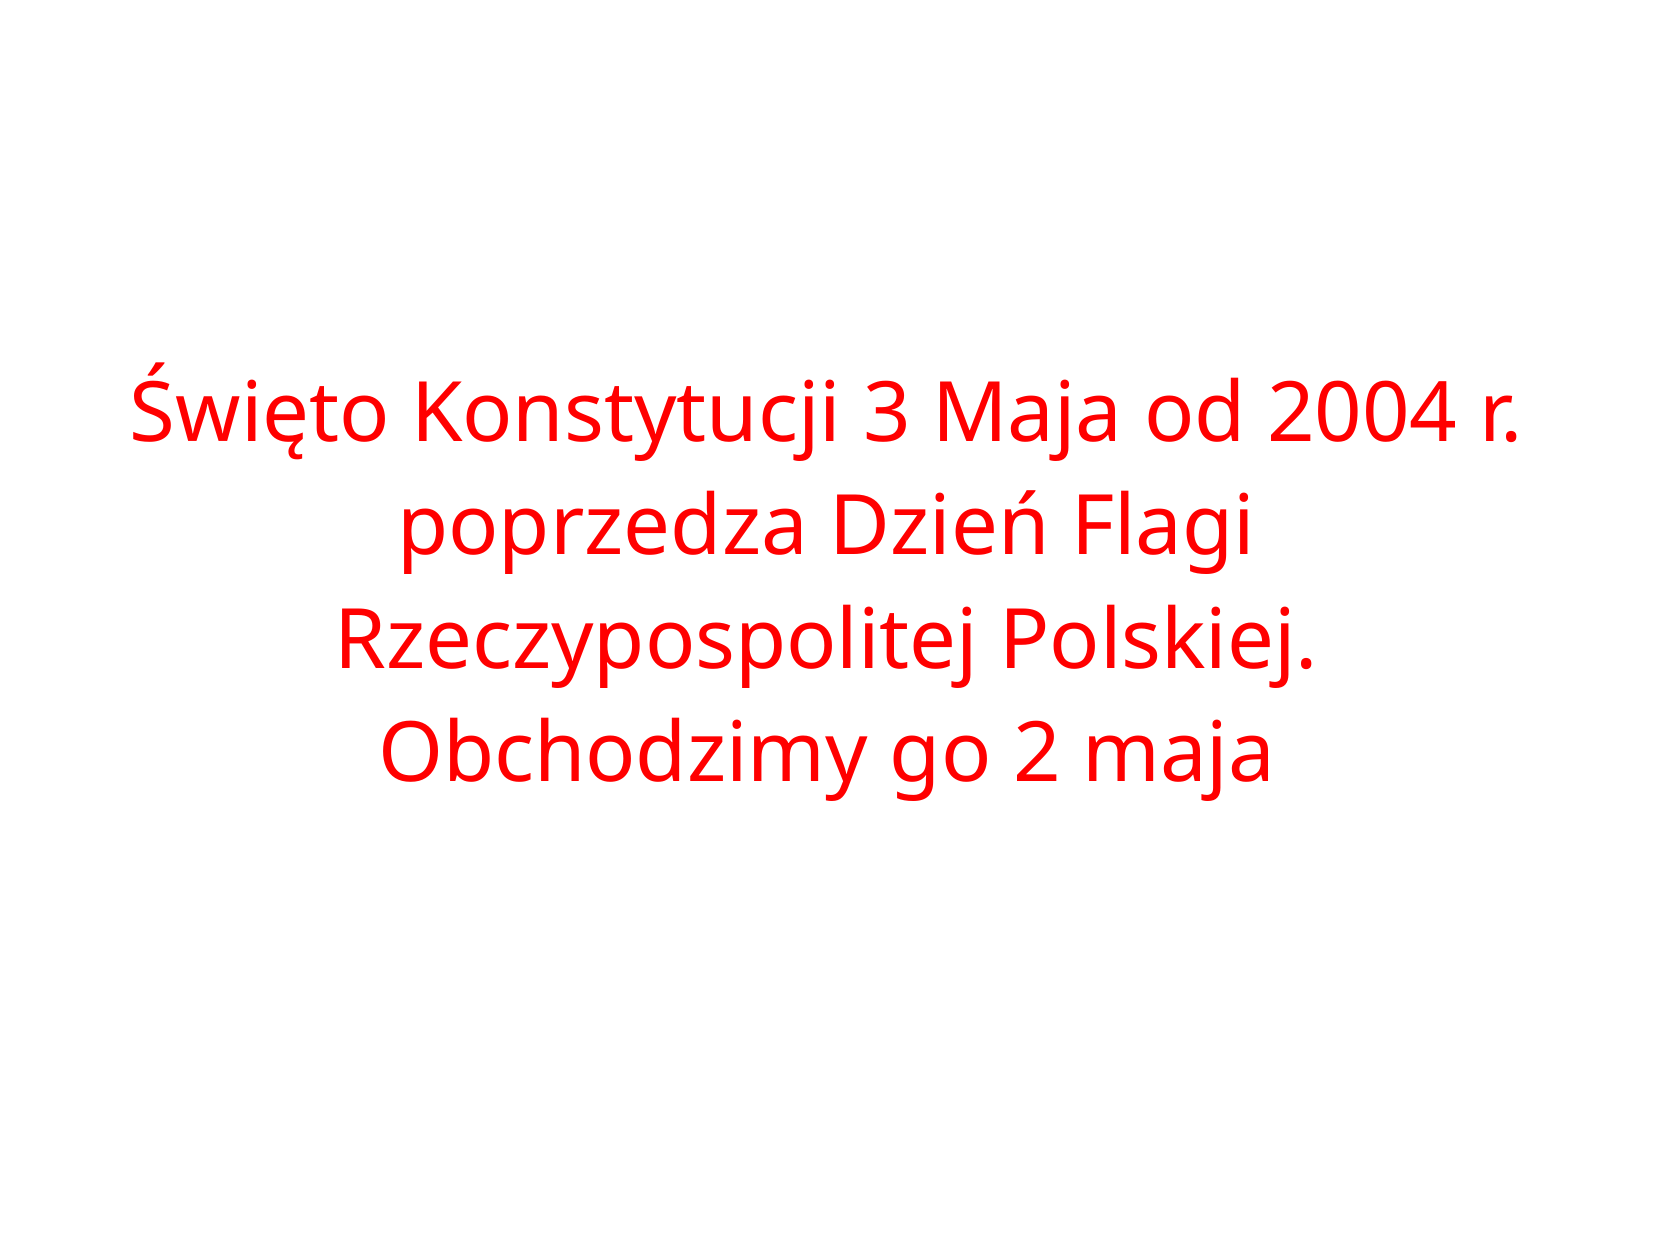

# Święto Konstytucji 3 Maja od 2004 r. poprzedza Dzień Flagi Rzeczypospolitej Polskiej. Obchodzimy go 2 maja